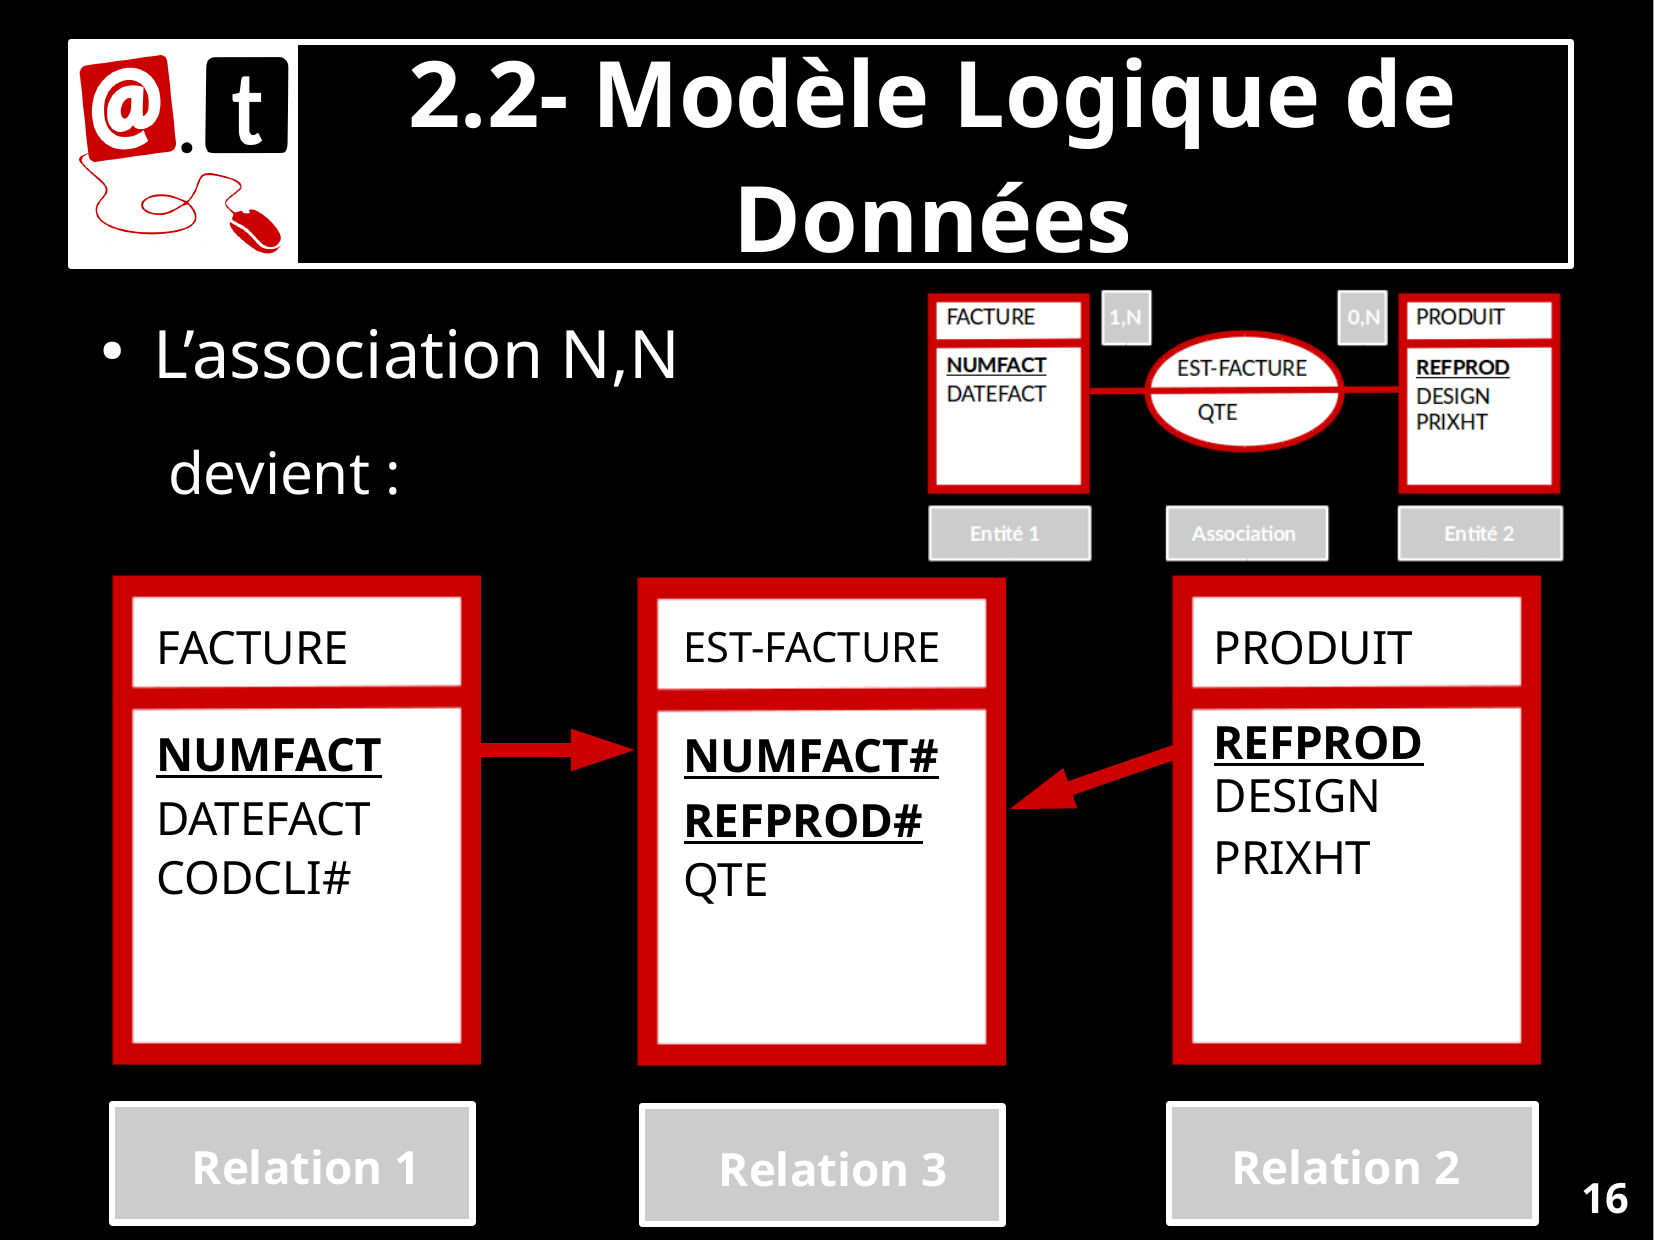

# 2.2- Modèle Logique de Données
L’association N,N
devient :
FACTURE
PRODUIT
EST-FACTURE
REFPROD
NUMFACT
NUMFACT#
DESIGN
PRIXHT
DATEFACT
REFPROD#
CODCLI#
QTE
Relation 1
Relation 2
Relation 3
16